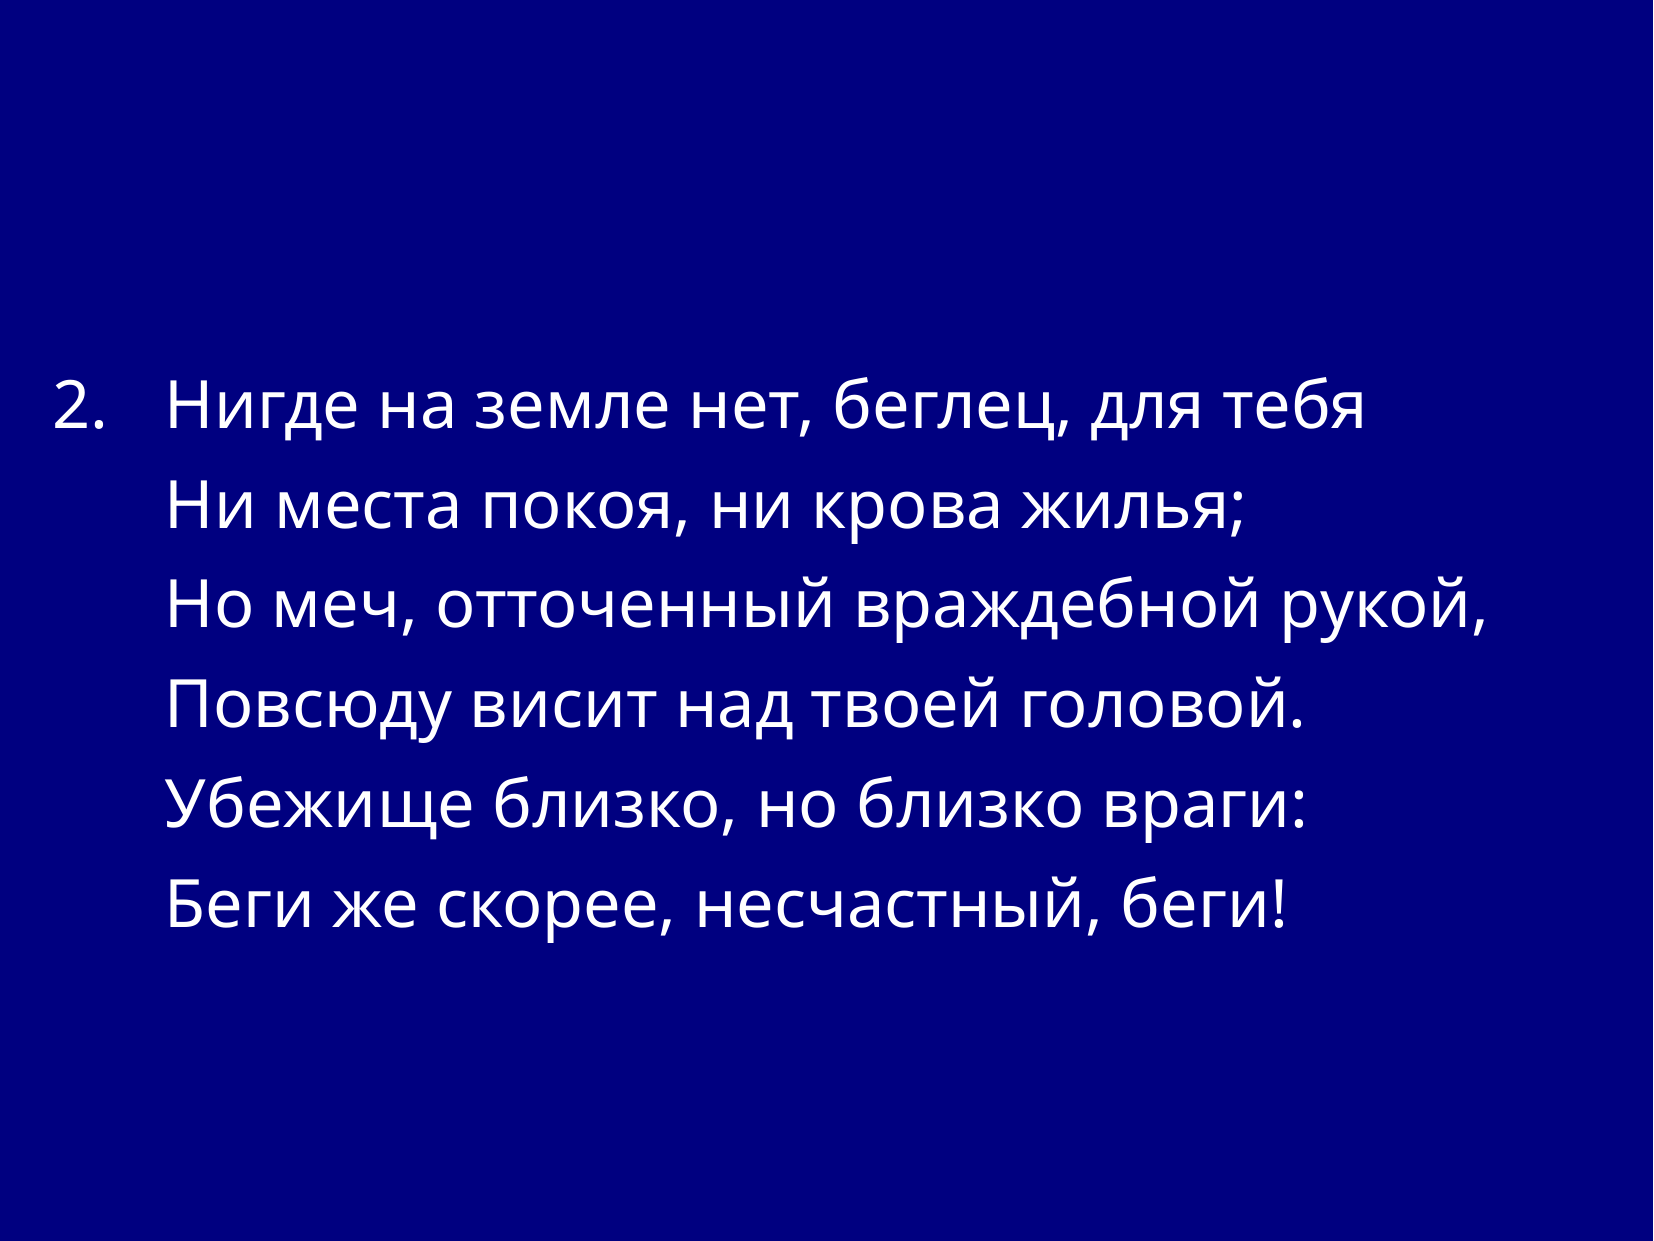

2.	Нигде на земле нет, беглец, для тебя
	Ни места покоя, ни крова жилья;
	Но меч, отточенный враждебной рукой,
	Повсюду висит над твоей головой.
	Убежище близко, но близко враги:
	Беги же скорее, несчастный, беги!